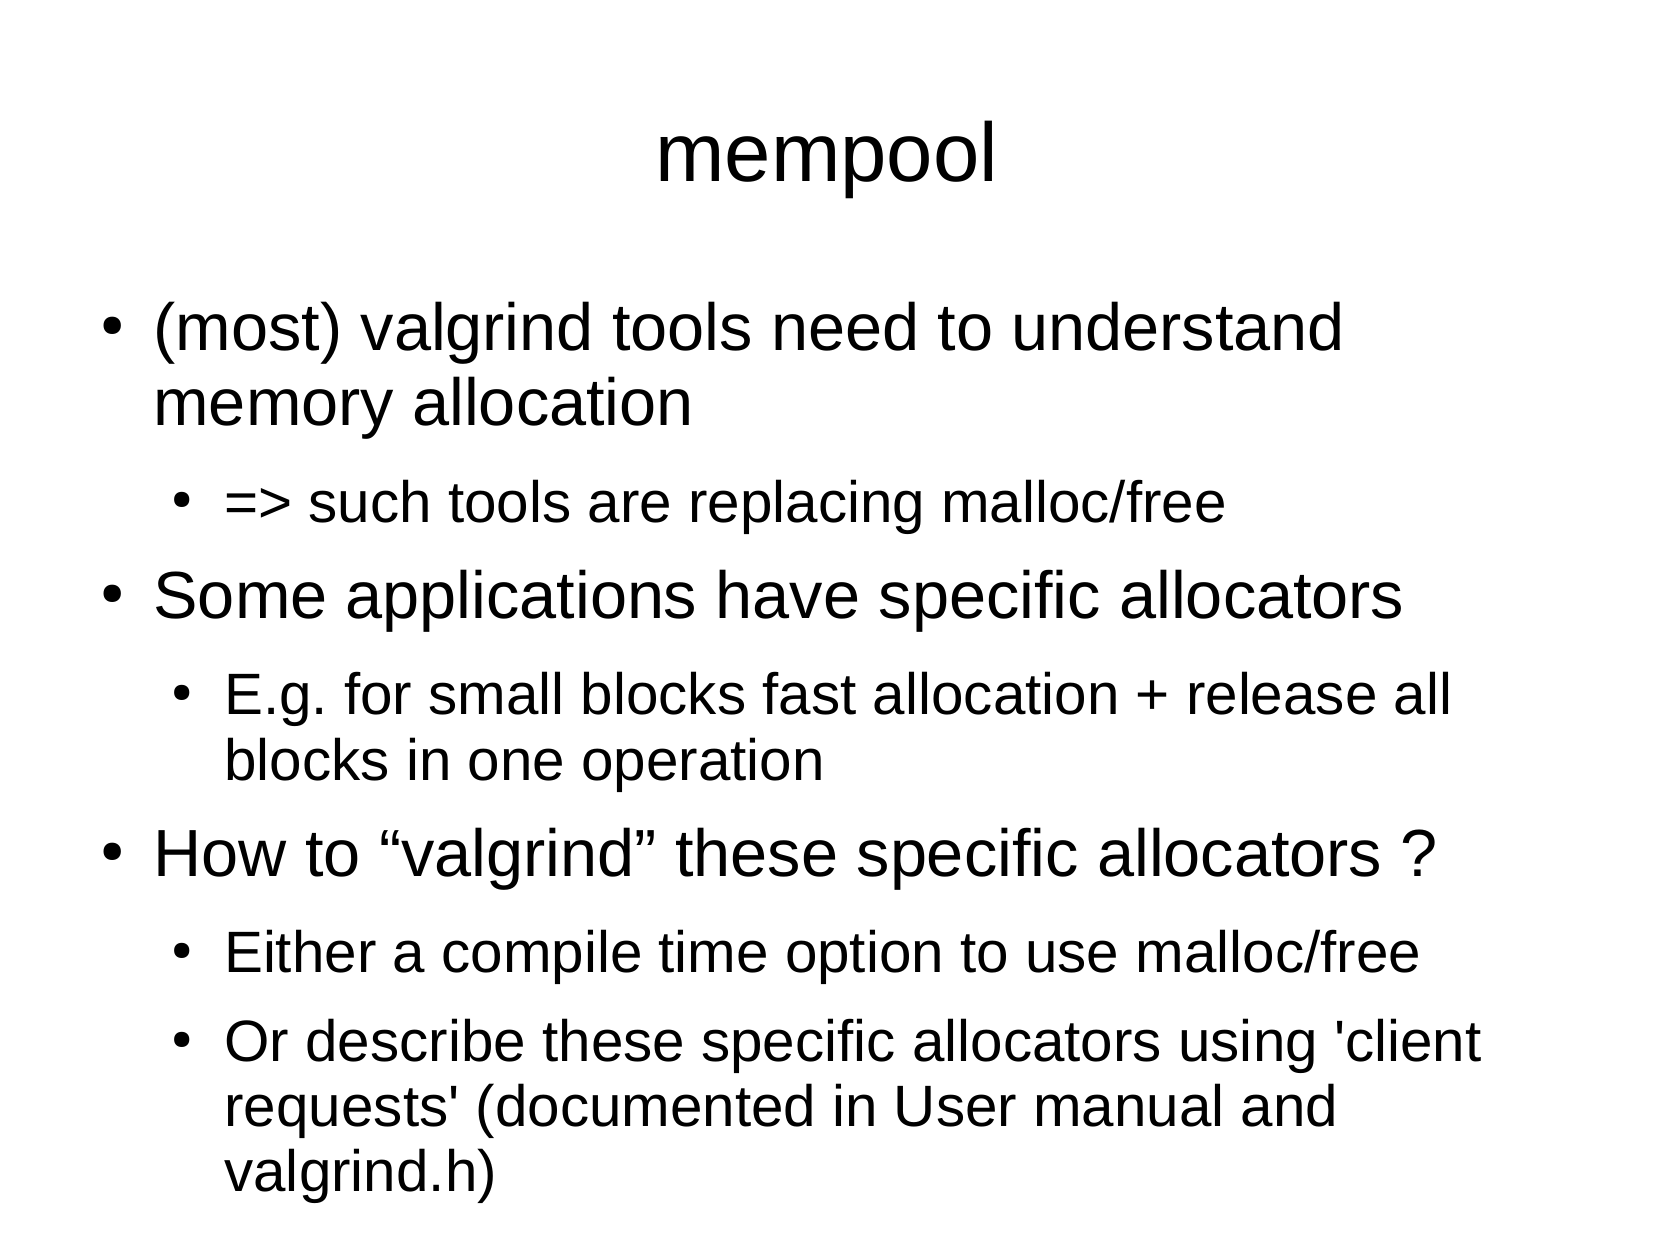

# mempool
(most) valgrind tools need to understand memory allocation
=> such tools are replacing malloc/free
Some applications have specific allocators
E.g. for small blocks fast allocation + release all blocks in one operation
How to “valgrind” these specific allocators ?
Either a compile time option to use malloc/free
Or describe these specific allocators using 'client requests' (documented in User manual and valgrind.h)